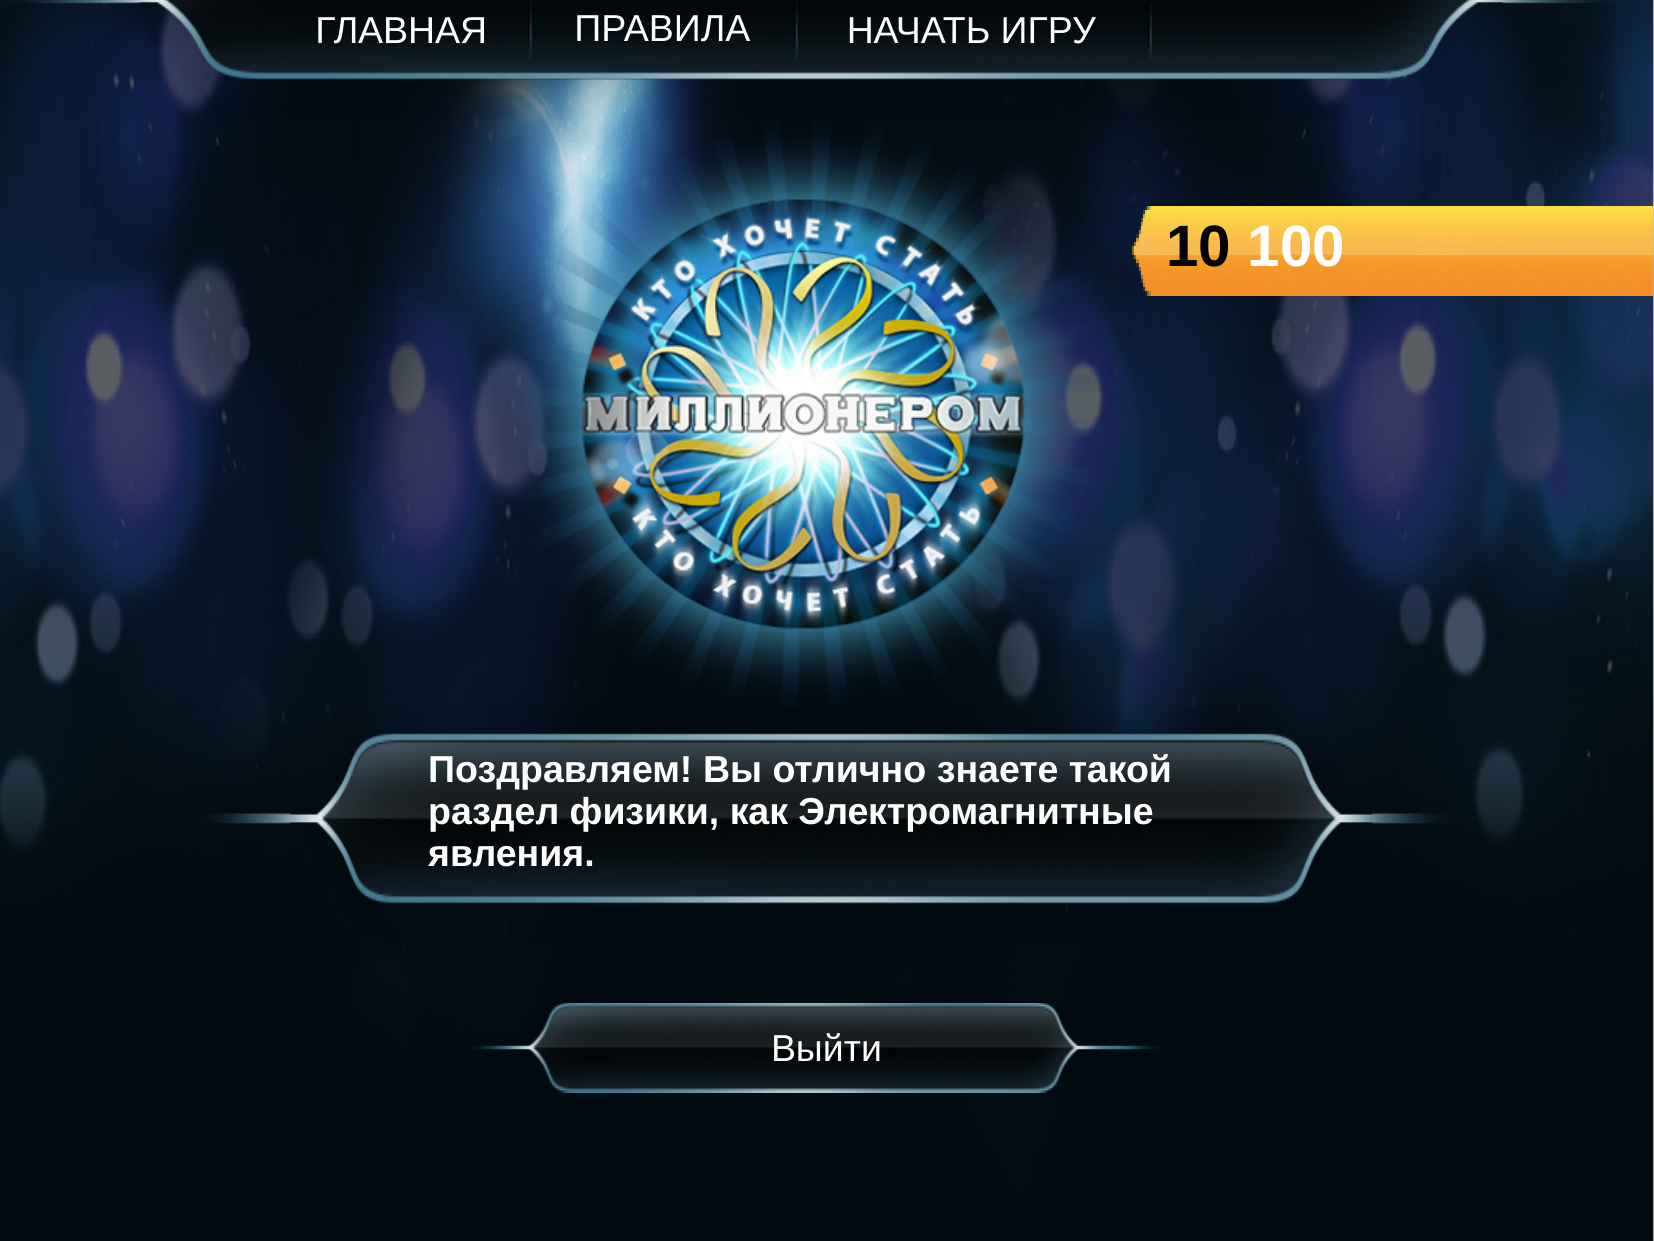

ПРАВИЛА
ГЛАВНАЯ
НАЧАТЬ ИГРУ
10 100
Поздравляем! Вы отлично знаете такой раздел физики, как Электромагнитные явления.
Выйти